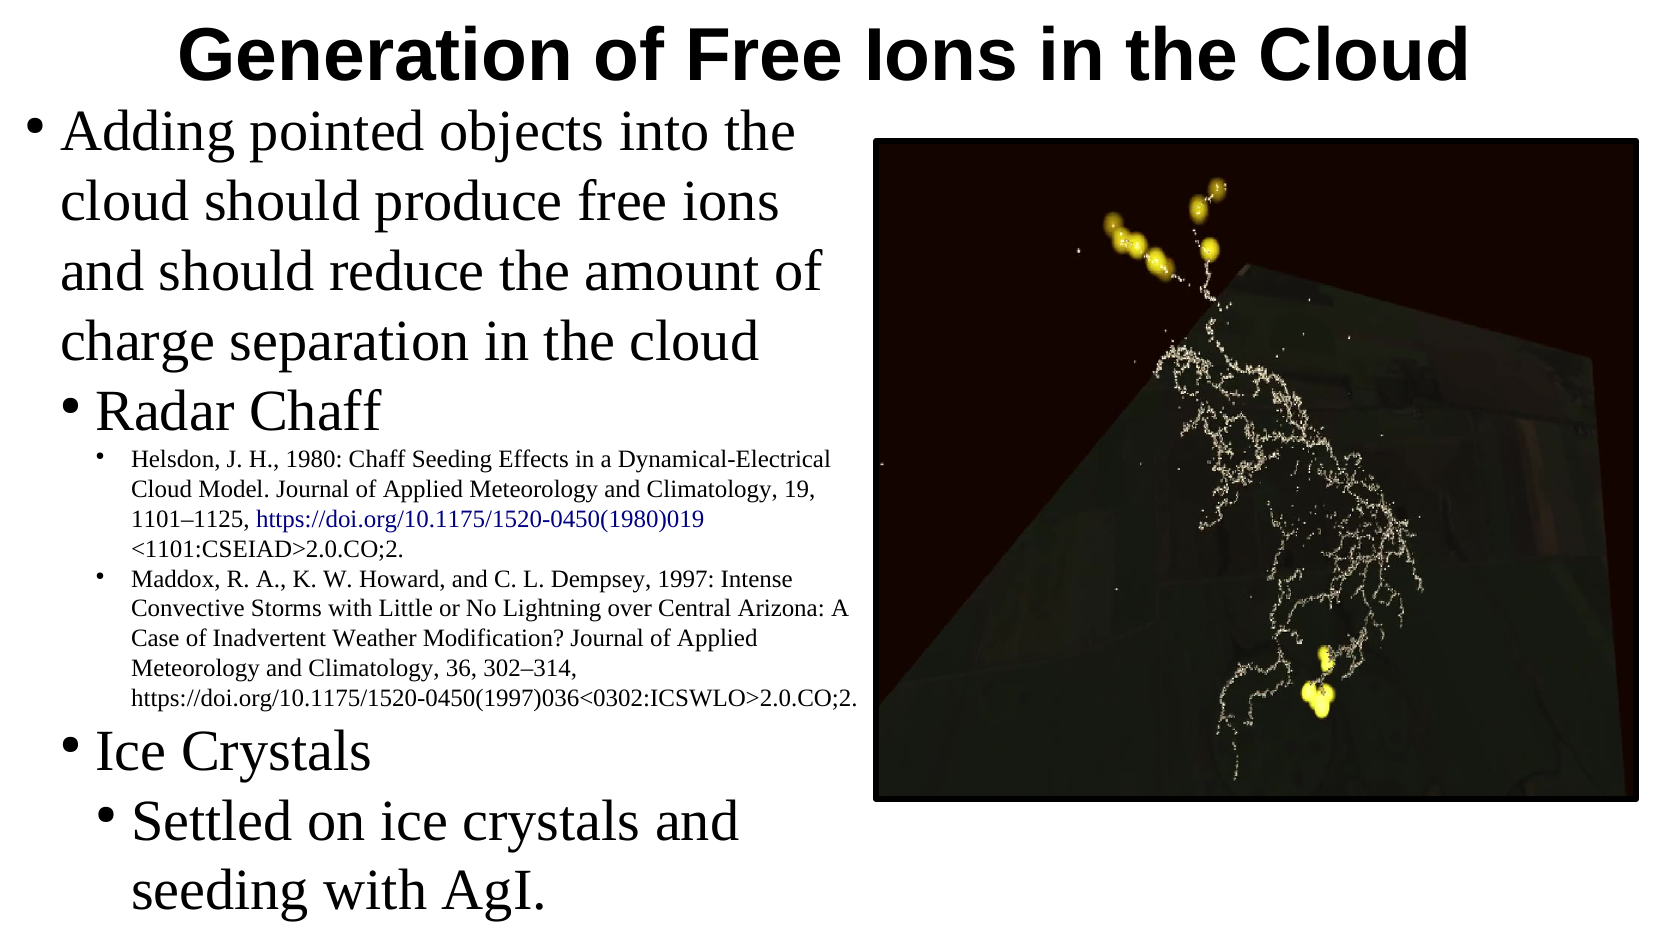

# Generation of Free Ions in the Cloud
Adding pointed objects into the cloud should produce free ions and should reduce the amount of charge separation in the cloud
Radar Chaff
Helsdon, J. H., 1980: Chaff Seeding Effects in a Dynamical-Electrical Cloud Model. Journal of Applied Meteorology and Climatology, 19, 1101–1125, https://doi.org/10.1175/1520-0450(1980)019<1101:CSEIAD>2.0.CO;2.
Maddox, R. A., K. W. Howard, and C. L. Dempsey, 1997: Intense Convective Storms with Little or No Lightning over Central Arizona: A Case of Inadvertent Weather Modification? Journal of Applied Meteorology and Climatology, 36, 302–314, https://doi.org/10.1175/1520-0450(1997)036<0302:ICSWLO>2.0.CO;2.
Ice Crystals
Settled on ice crystals and seeding with AgI.